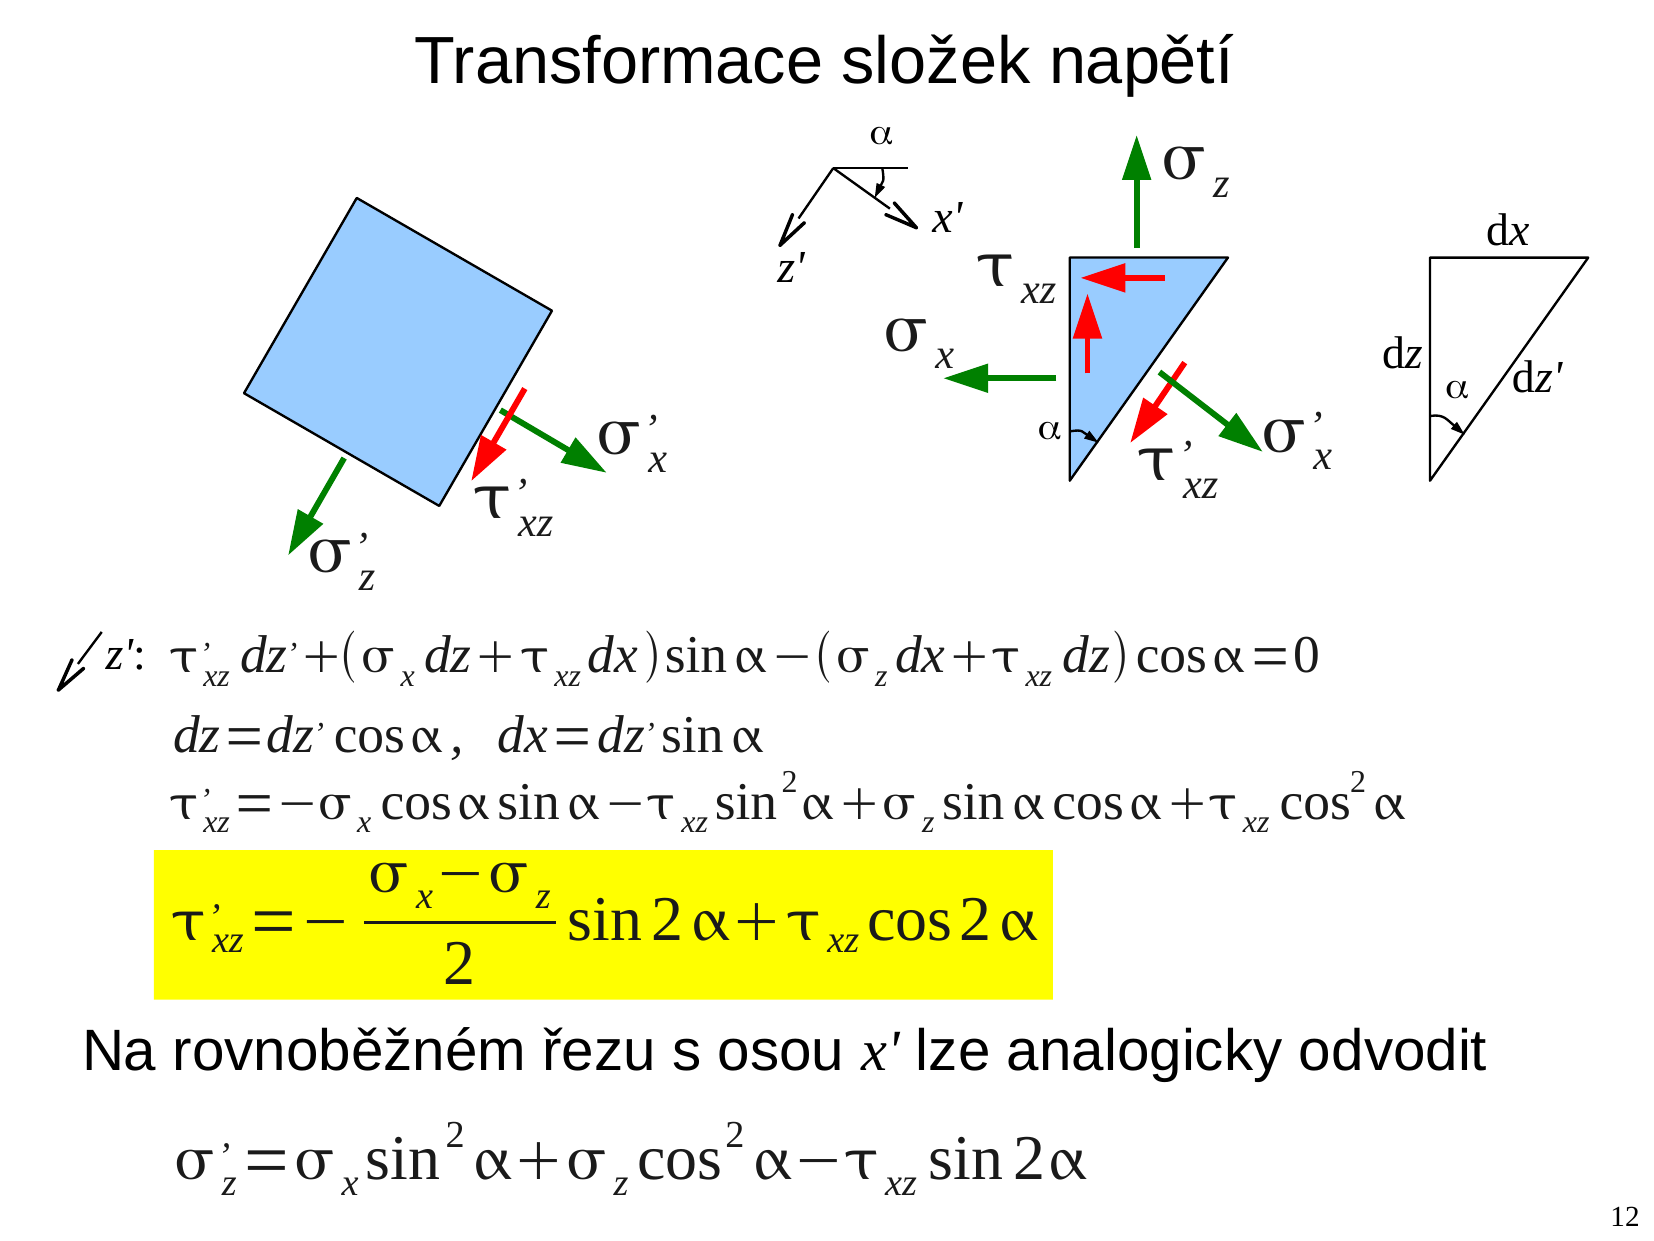

# Transformace složek napětí
a
x'
dx
z'
dz
dz'
a
a
z':
Na rovnoběžném řezu s osou x' lze analogicky odvodit
12